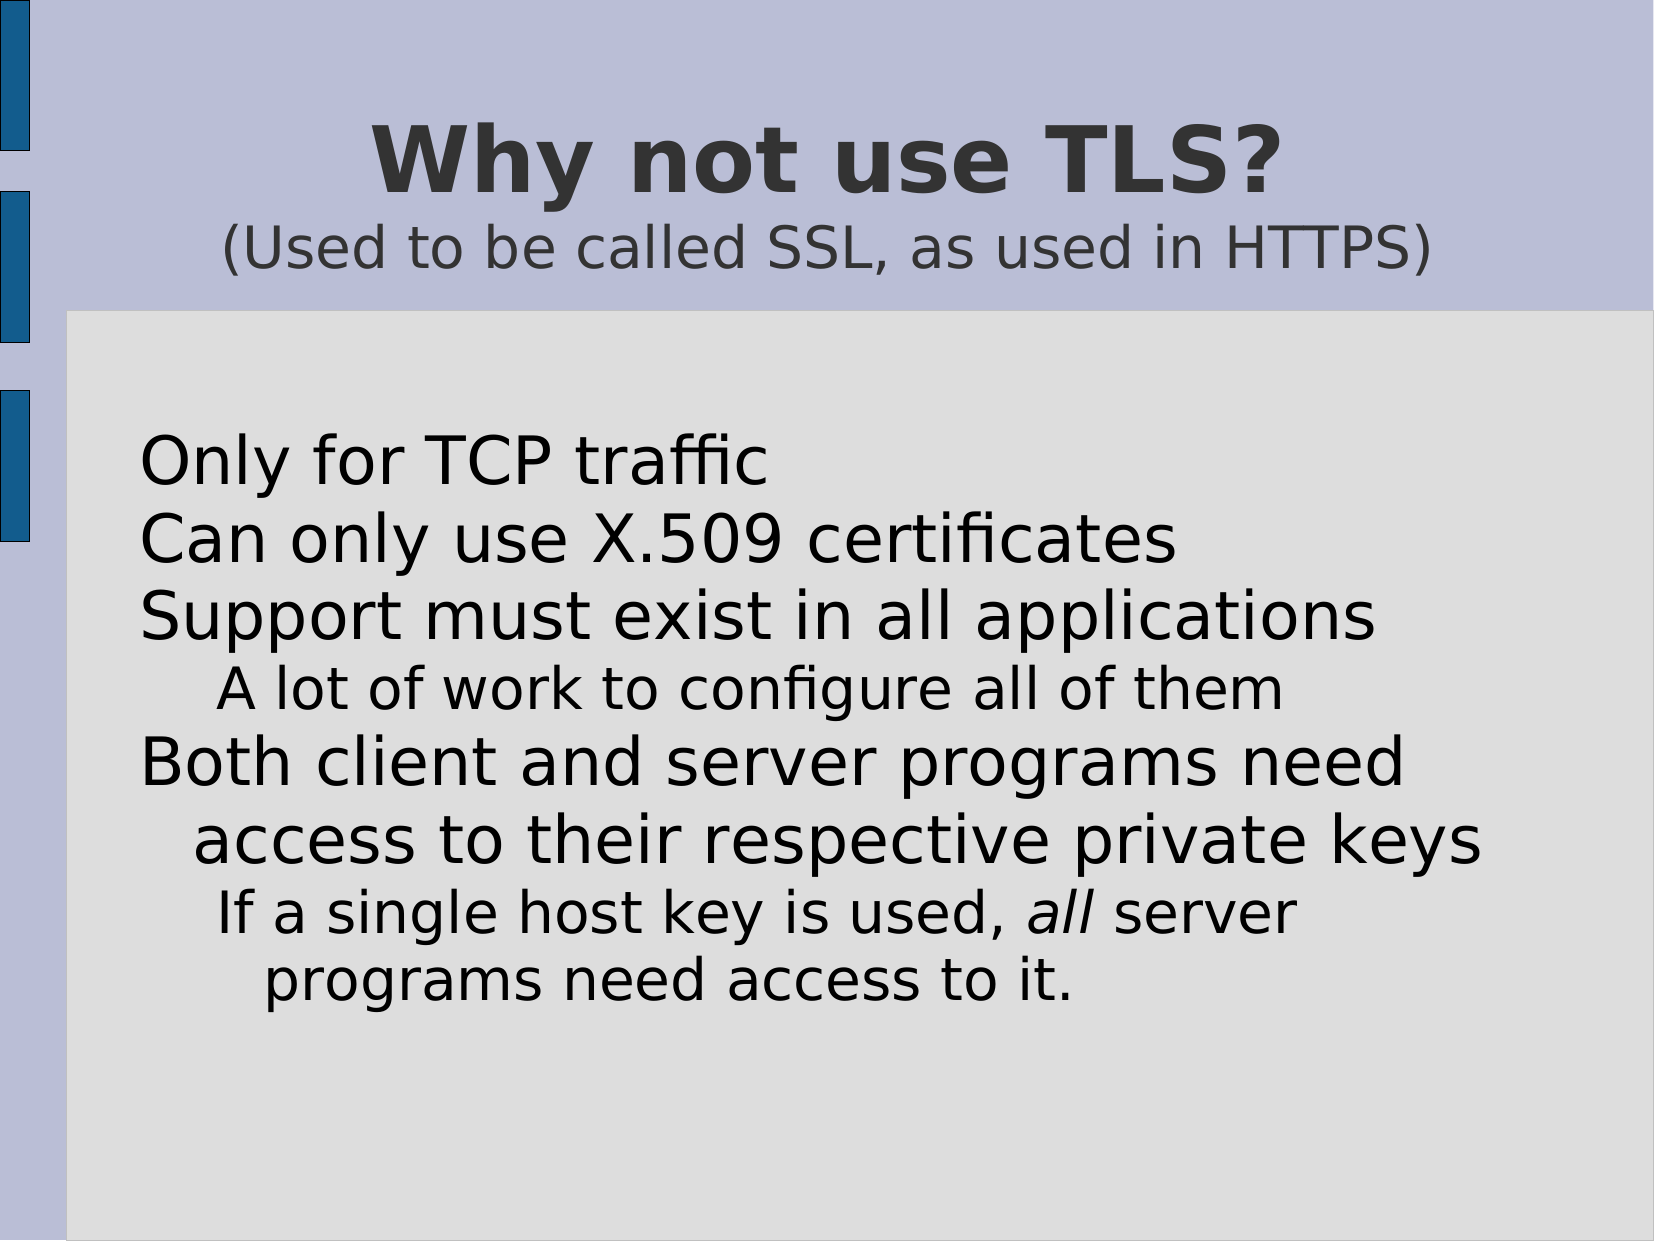

# Why not use TLS? (Used to be called SSL, as used in HTTPS)
Only for TCP traffic
Can only use X.509 certificates
Support must exist in all applications
A lot of work to configure all of them
Both client and server programs need access to their respective private keys
If a single host key is used, all server programs need access to it.